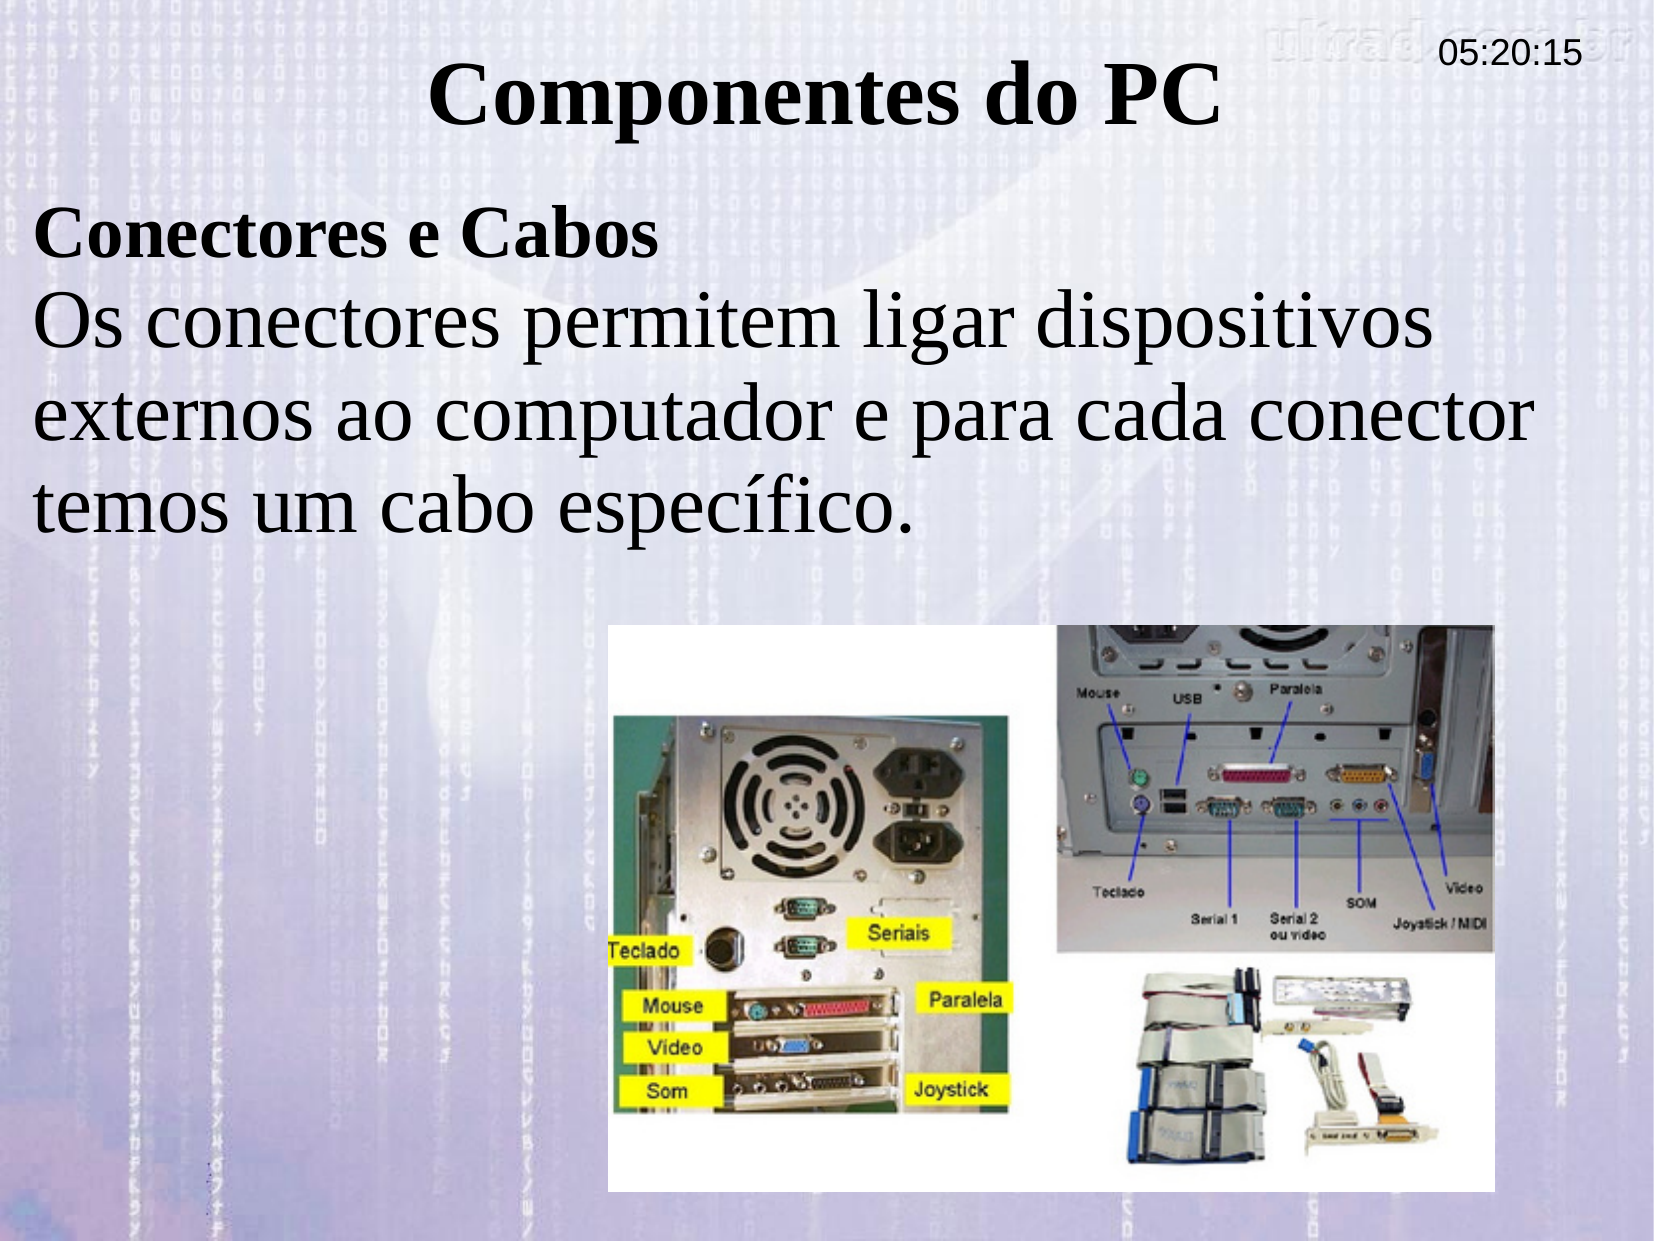

01:59:08
Componentes do PC
Conectores e Cabos
Os conectores permitem ligar dispositivos externos ao computador e para cada conector temos um cabo específico.